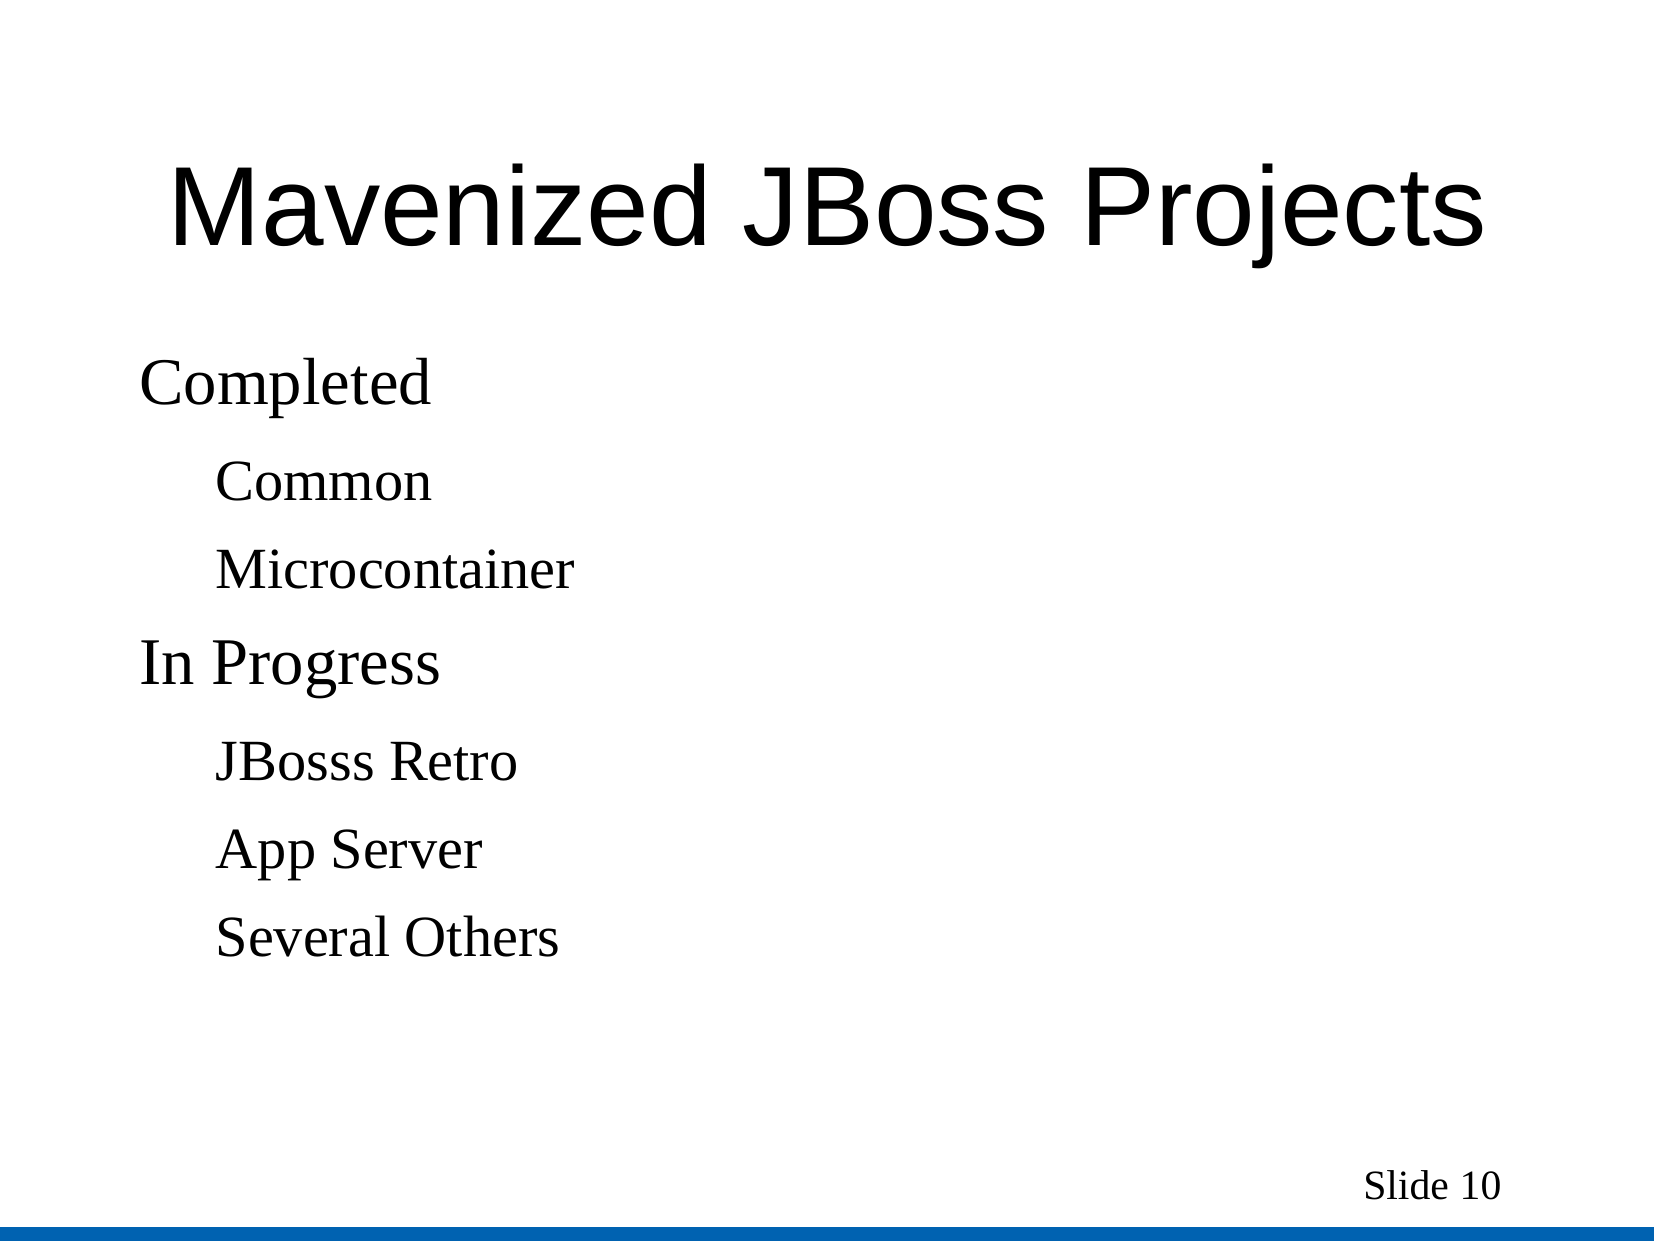

# Mavenized JBoss Projects
Completed
Common
Microcontainer
In Progress
JBosss Retro
App Server
Several Others